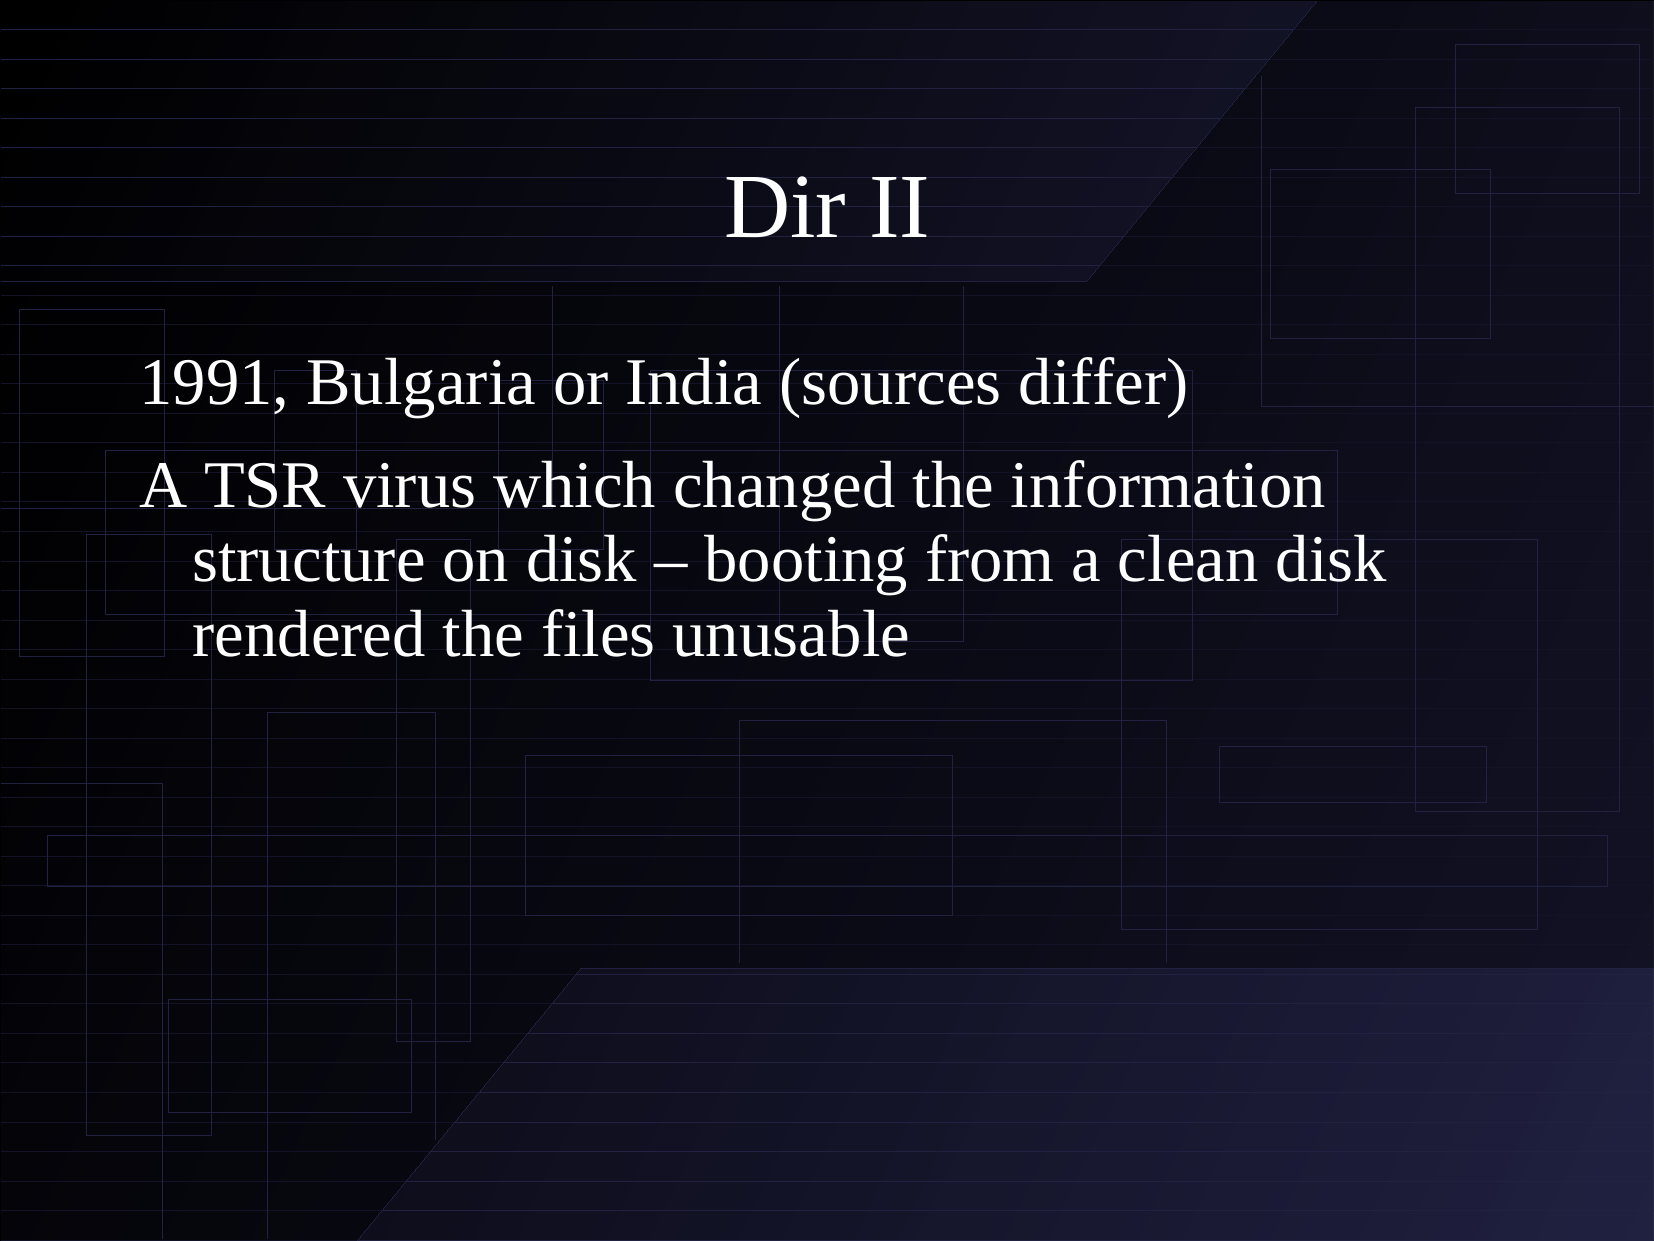

# Dir II
1991, Bulgaria or India (sources differ)
A TSR virus which changed the information structure on disk – booting from a clean disk rendered the files unusable